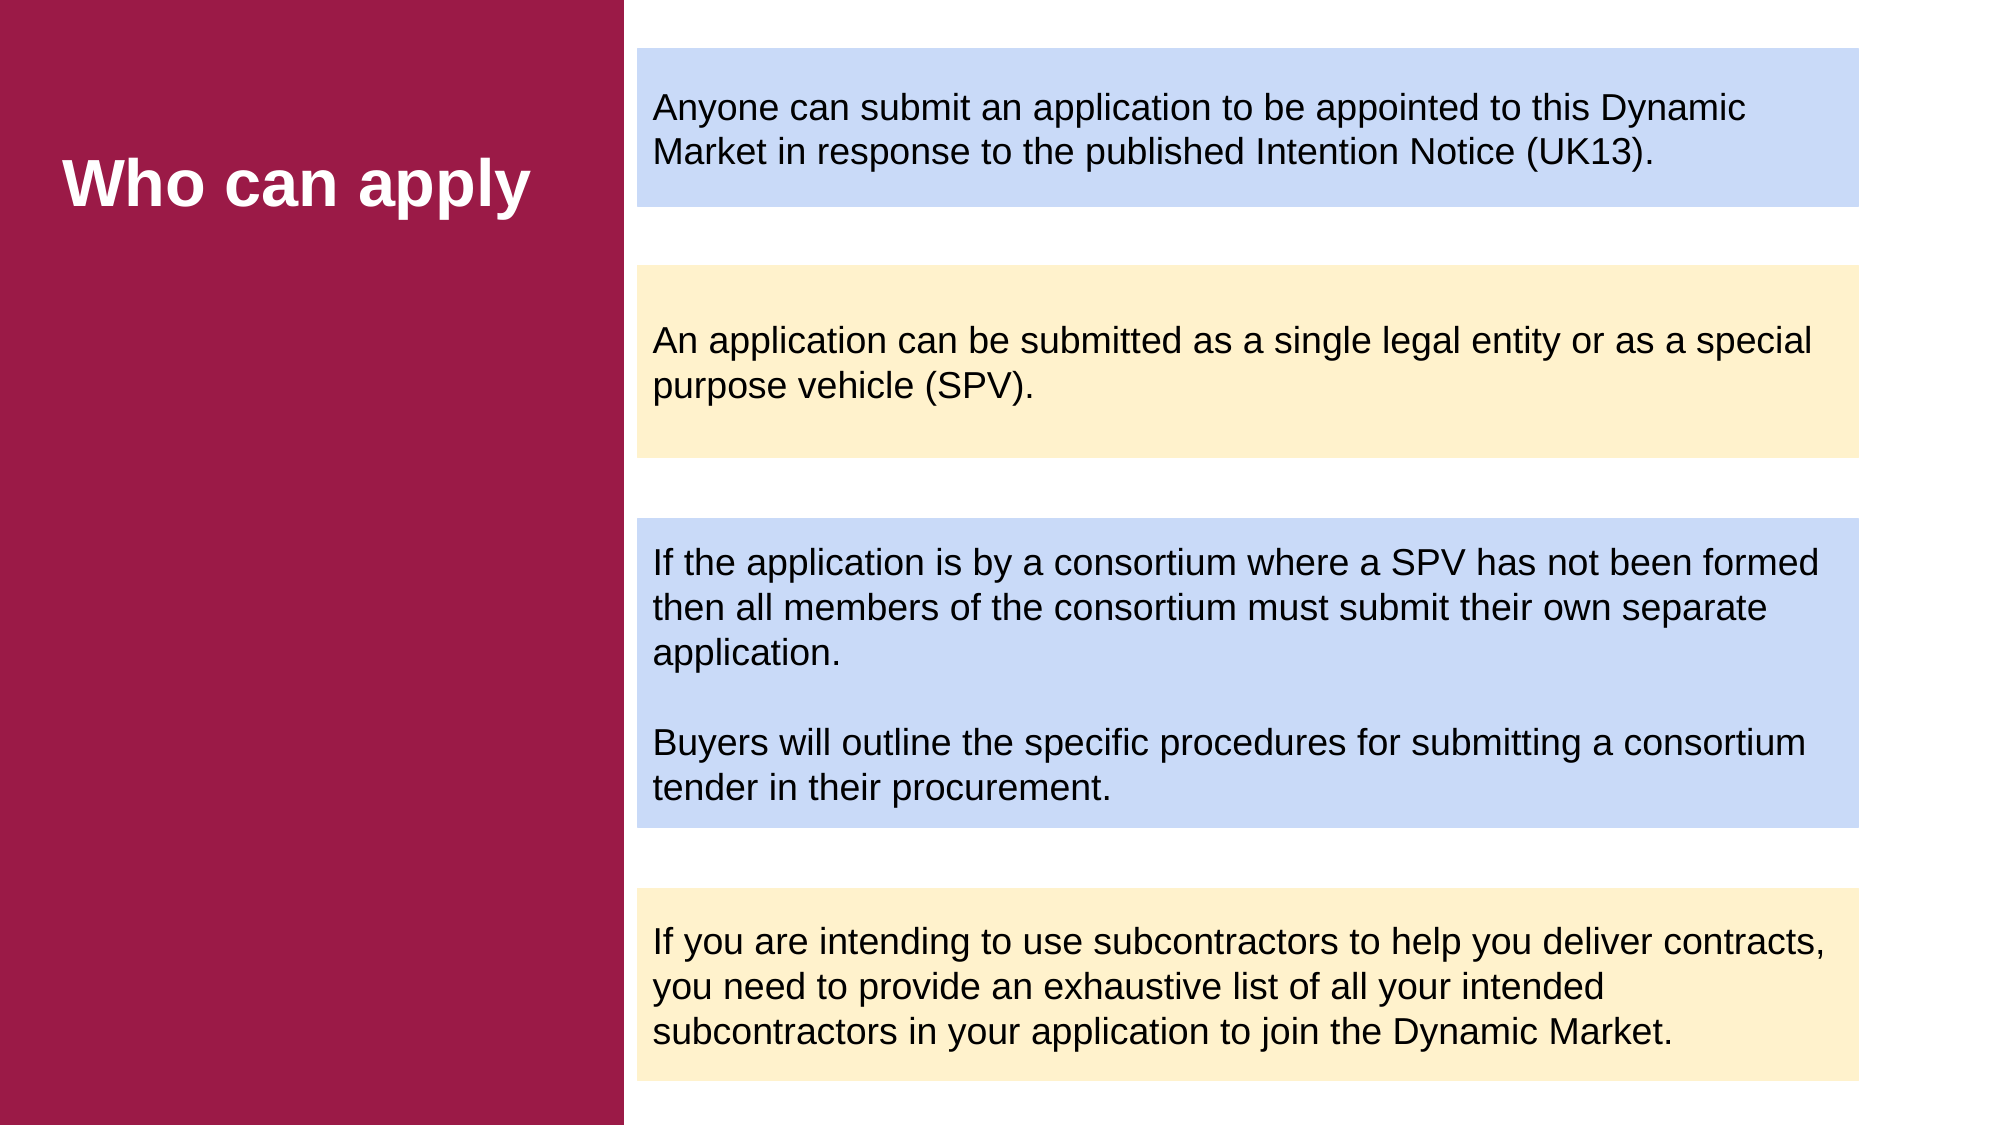

Anyone can submit an application to be appointed to this Dynamic Market in response to the published Intention Notice (UK13).
# Who can apply
An application can be submitted as a single legal entity or as a special purpose vehicle (SPV).
If the application is by a consortium where a SPV has not been formed then all members of the consortium must submit their own separate application.
Buyers will outline the specific procedures for submitting a consortium tender in their procurement.
If you are intending to use subcontractors to help you deliver contracts, you need to provide an exhaustive list of all your intended subcontractors in your application to join the Dynamic Market.